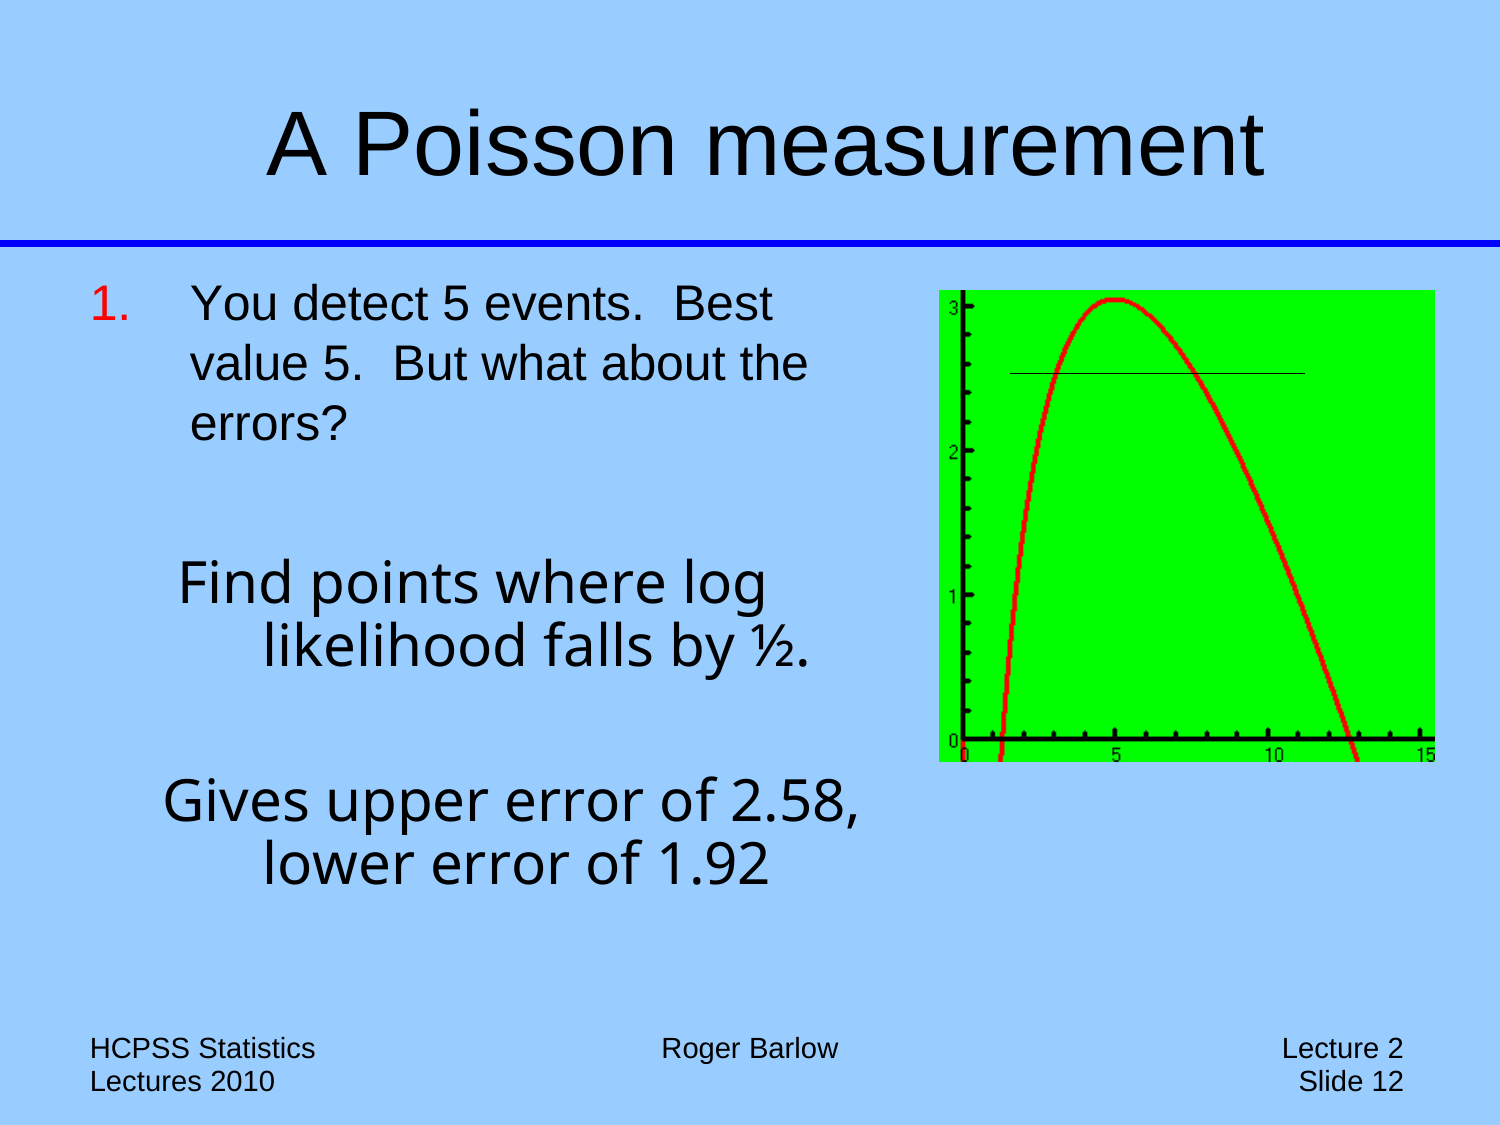

# A Poisson measurement
You detect 5 events. Best value 5. But what about the errors?
 Find points where log likelihood falls by ½.
Gives upper error of 2.58, lower error of 1.92
Roger Barlow - Confidence Intervals
12